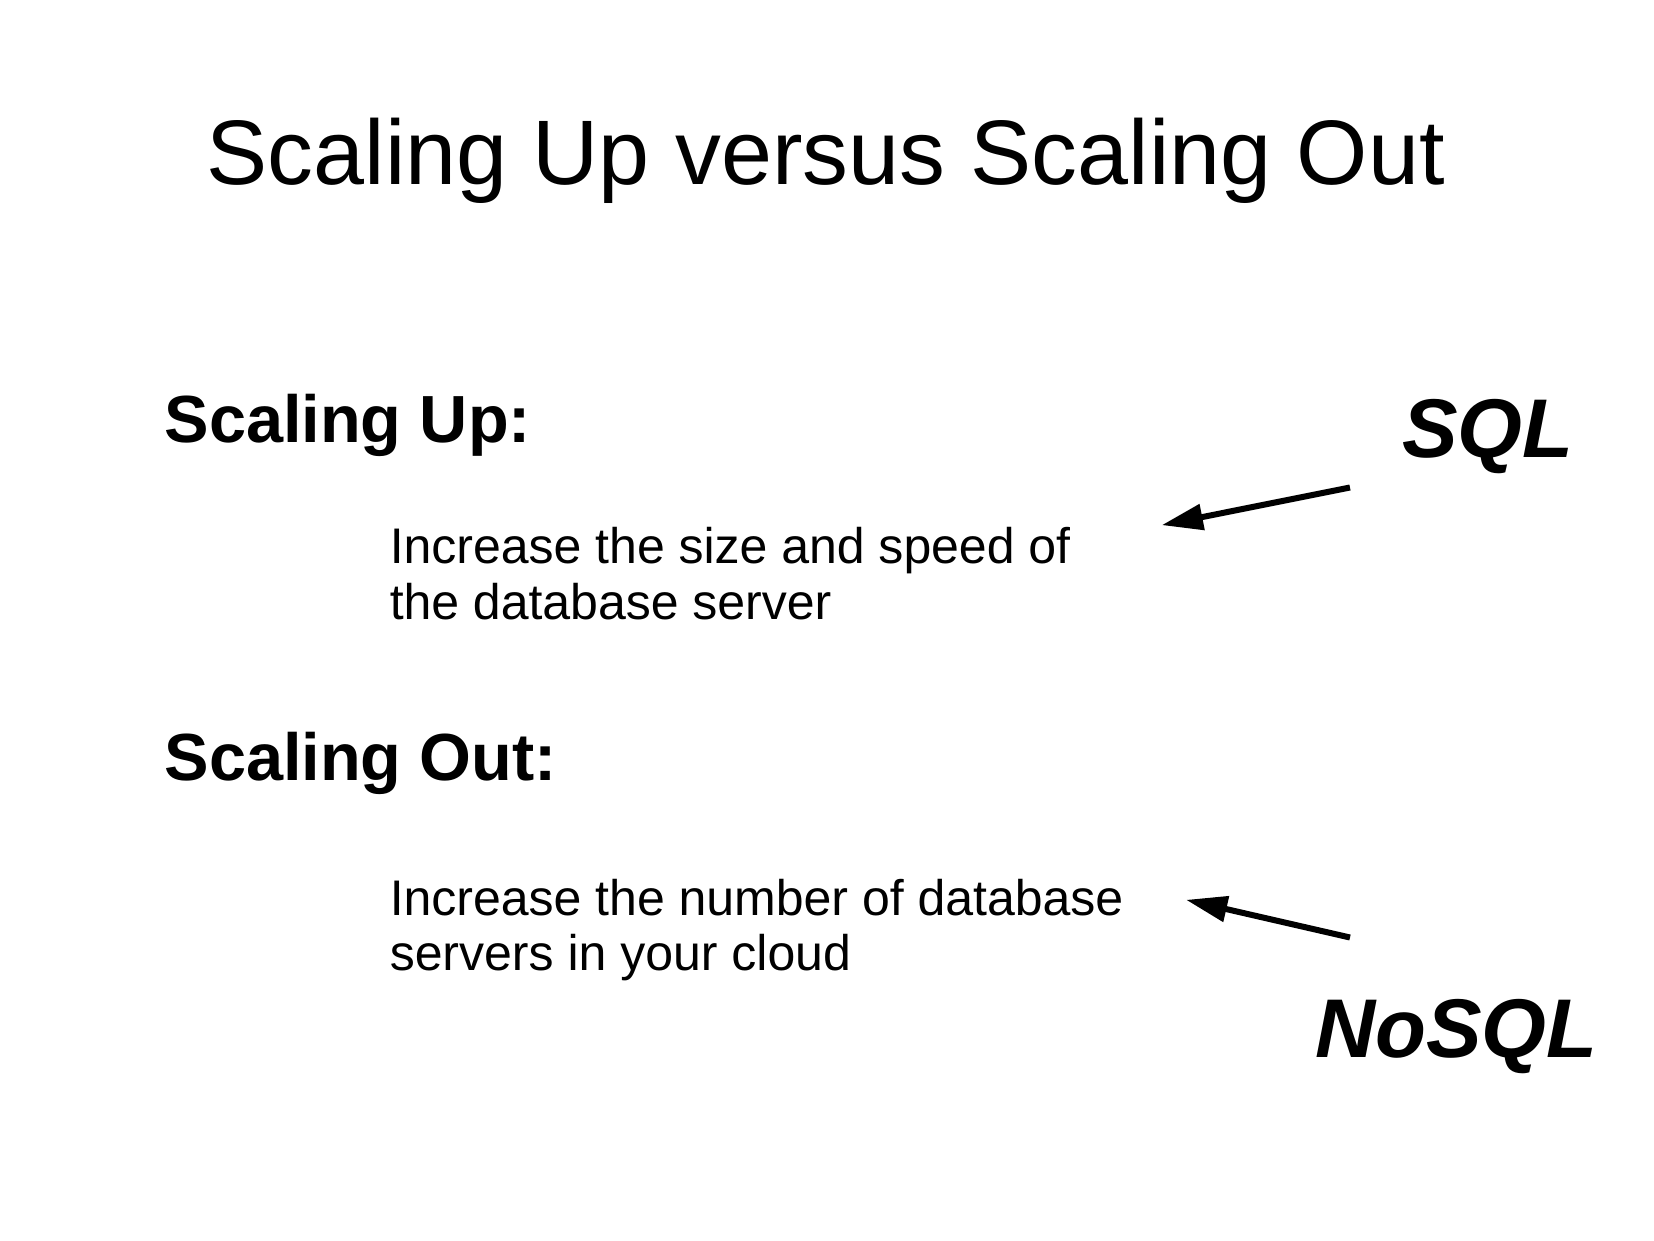

# Scaling Up versus Scaling Out
Scaling Up:
SQL
Increase the size and speed of
the database server
Scaling Out:
Increase the number of database
servers in your cloud
NoSQL